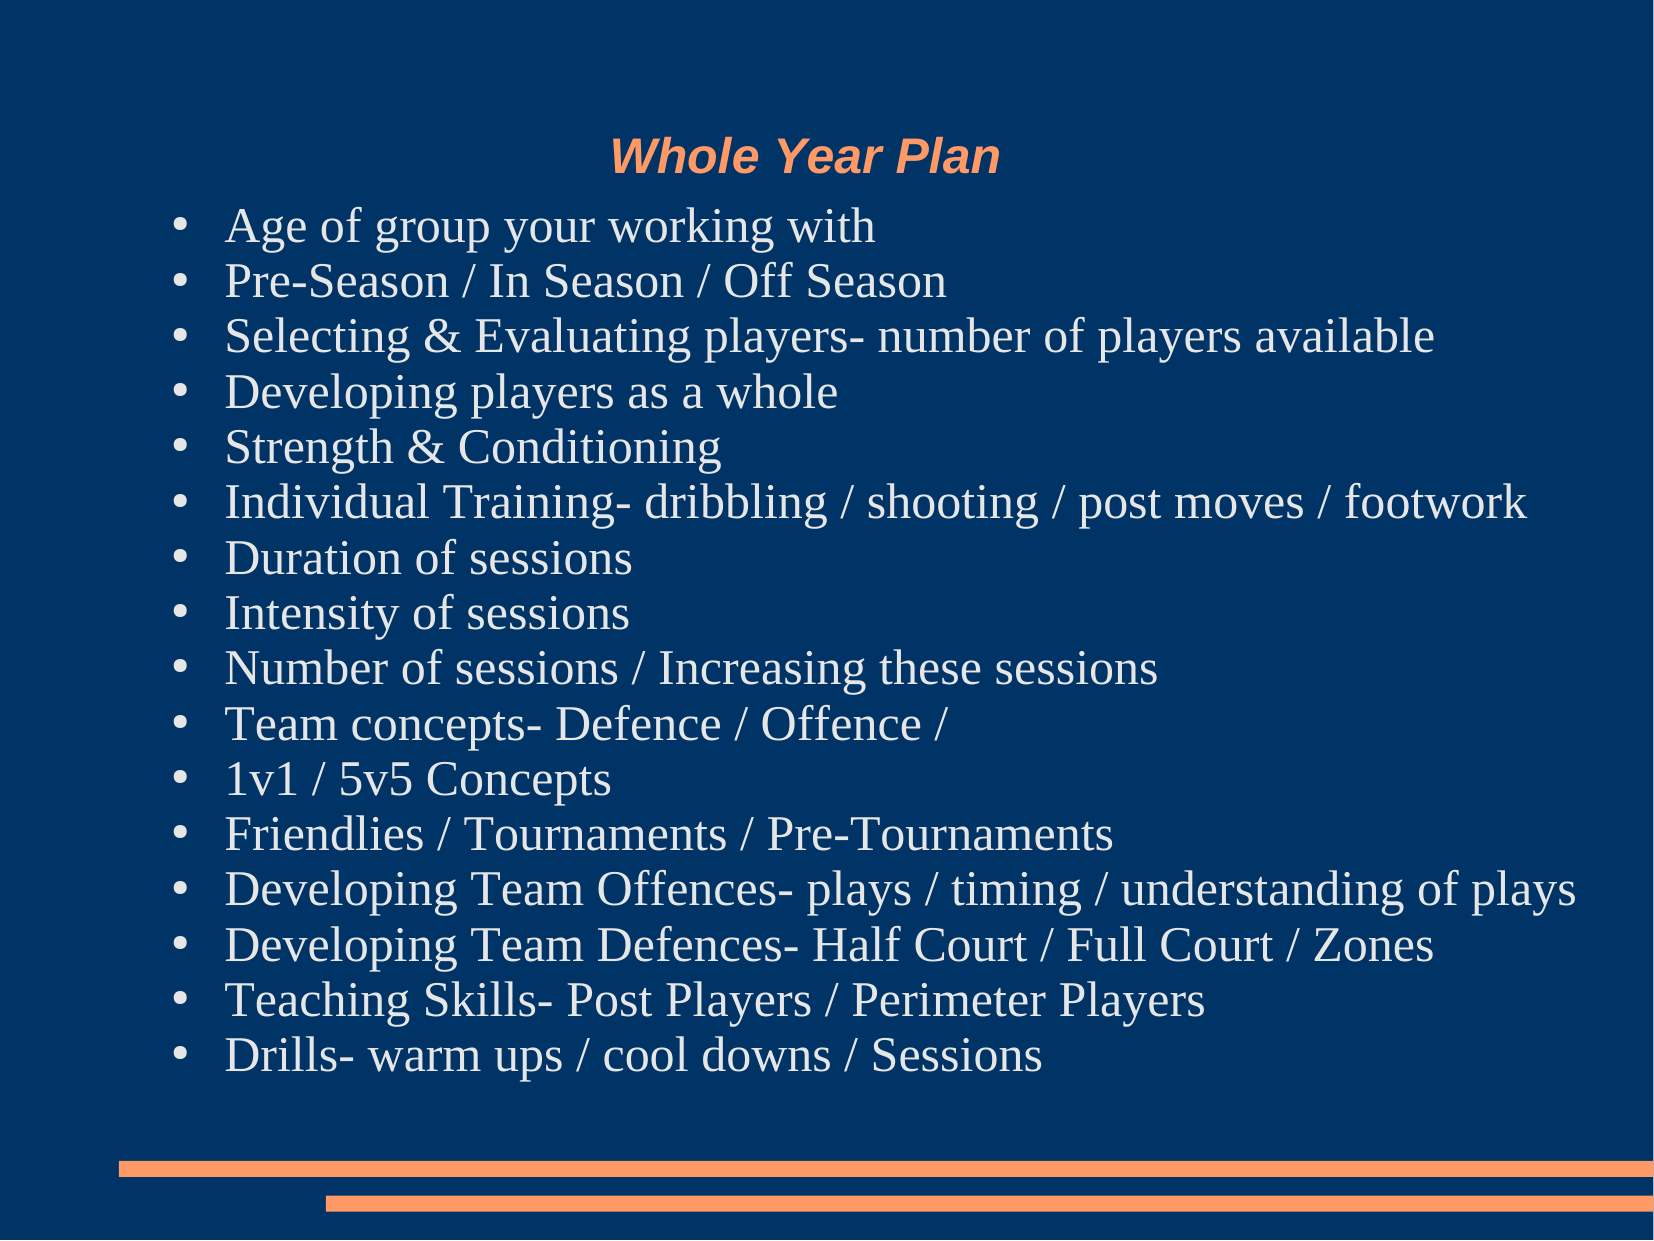

# Whole Year Plan
Age of group your working with
Pre-Season / In Season / Off Season
Selecting & Evaluating players- number of players available
Developing players as a whole
Strength & Conditioning
Individual Training- dribbling / shooting / post moves / footwork
Duration of sessions
Intensity of sessions
Number of sessions / Increasing these sessions
Team concepts- Defence / Offence /
1v1 / 5v5 Concepts
Friendlies / Tournaments / Pre-Tournaments
Developing Team Offences- plays / timing / understanding of plays
Developing Team Defences- Half Court / Full Court / Zones
Teaching Skills- Post Players / Perimeter Players
Drills- warm ups / cool downs / Sessions